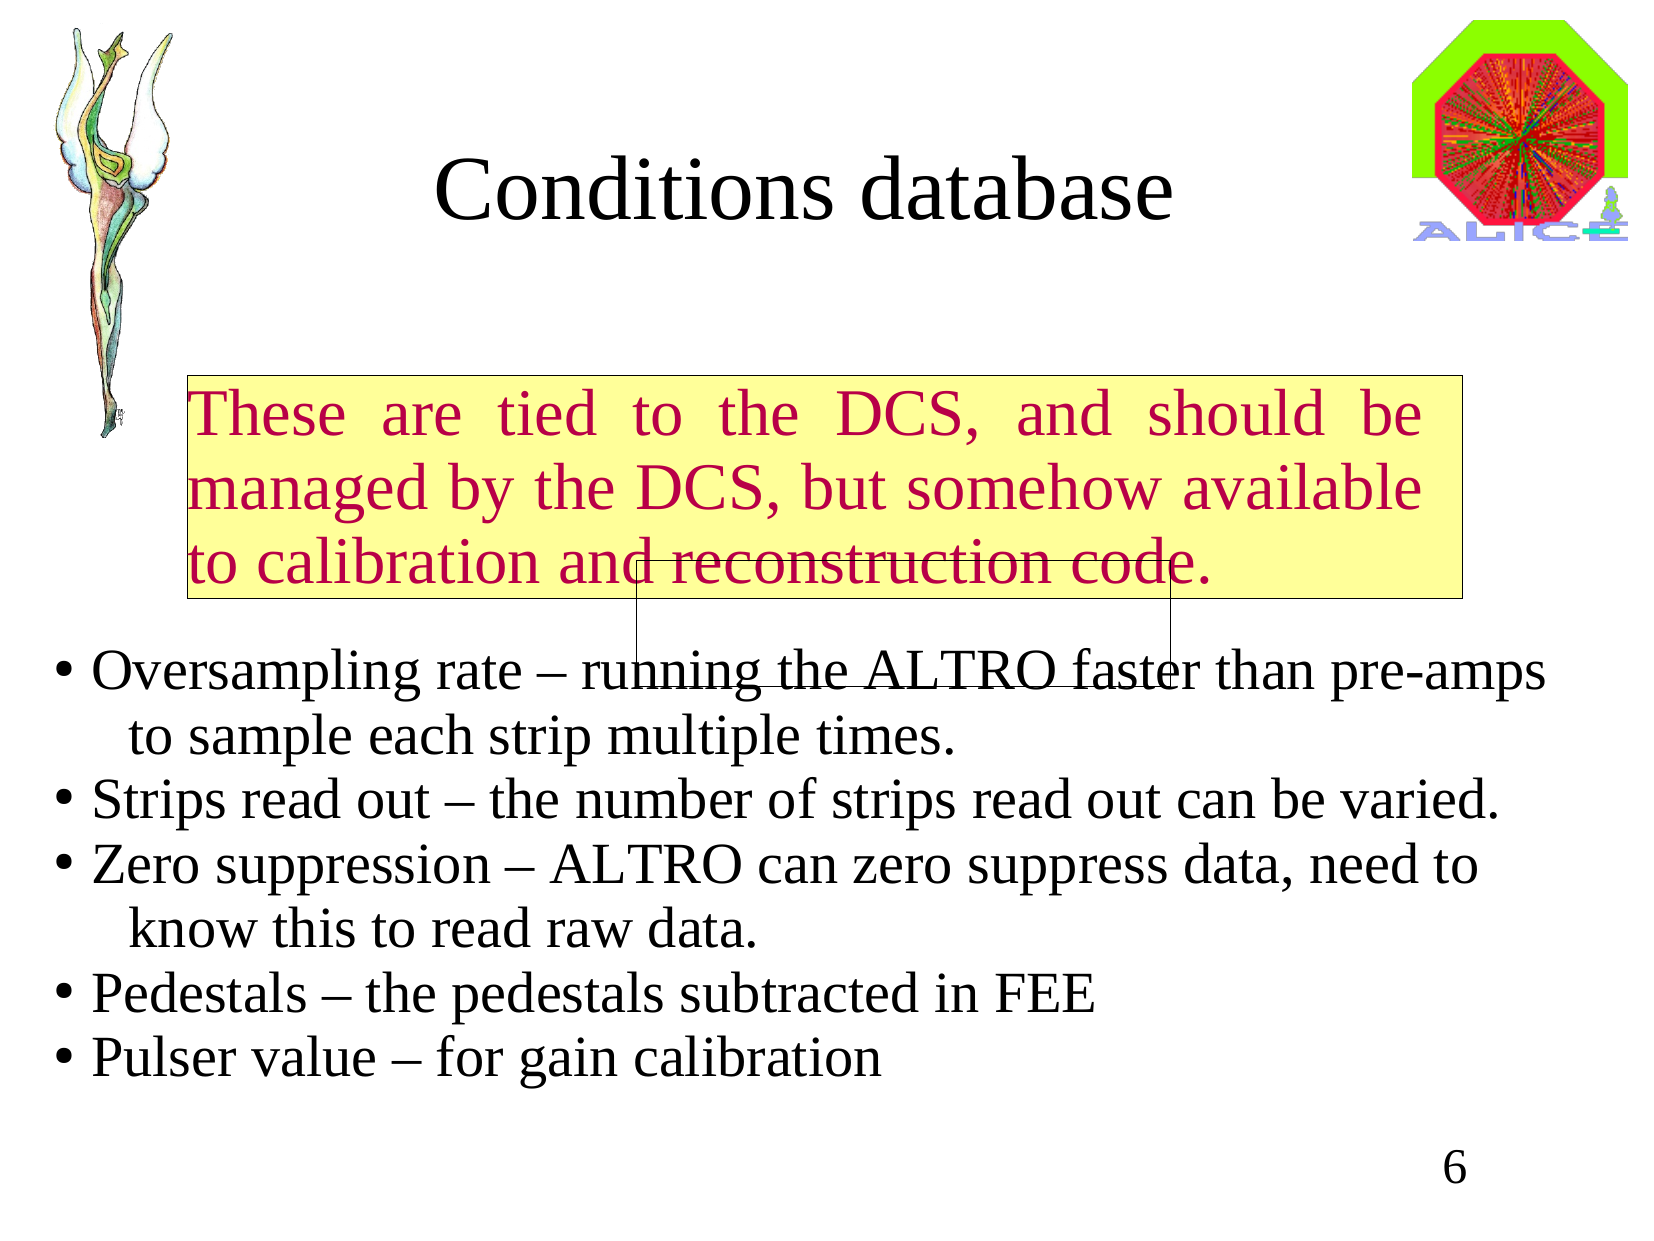

# Conditions database
These are tied to the DCS, and should be managed by the DCS, but somehow available to calibration and reconstruction code.
Oversampling rate – running the ALTRO faster than pre-amps to sample each strip multiple times.
Strips read out – the number of strips read out can be varied.
Zero suppression – ALTRO can zero suppress data, need to know this to read raw data.
Pedestals – the pedestals subtracted in FEE
Pulser value – for gain calibration